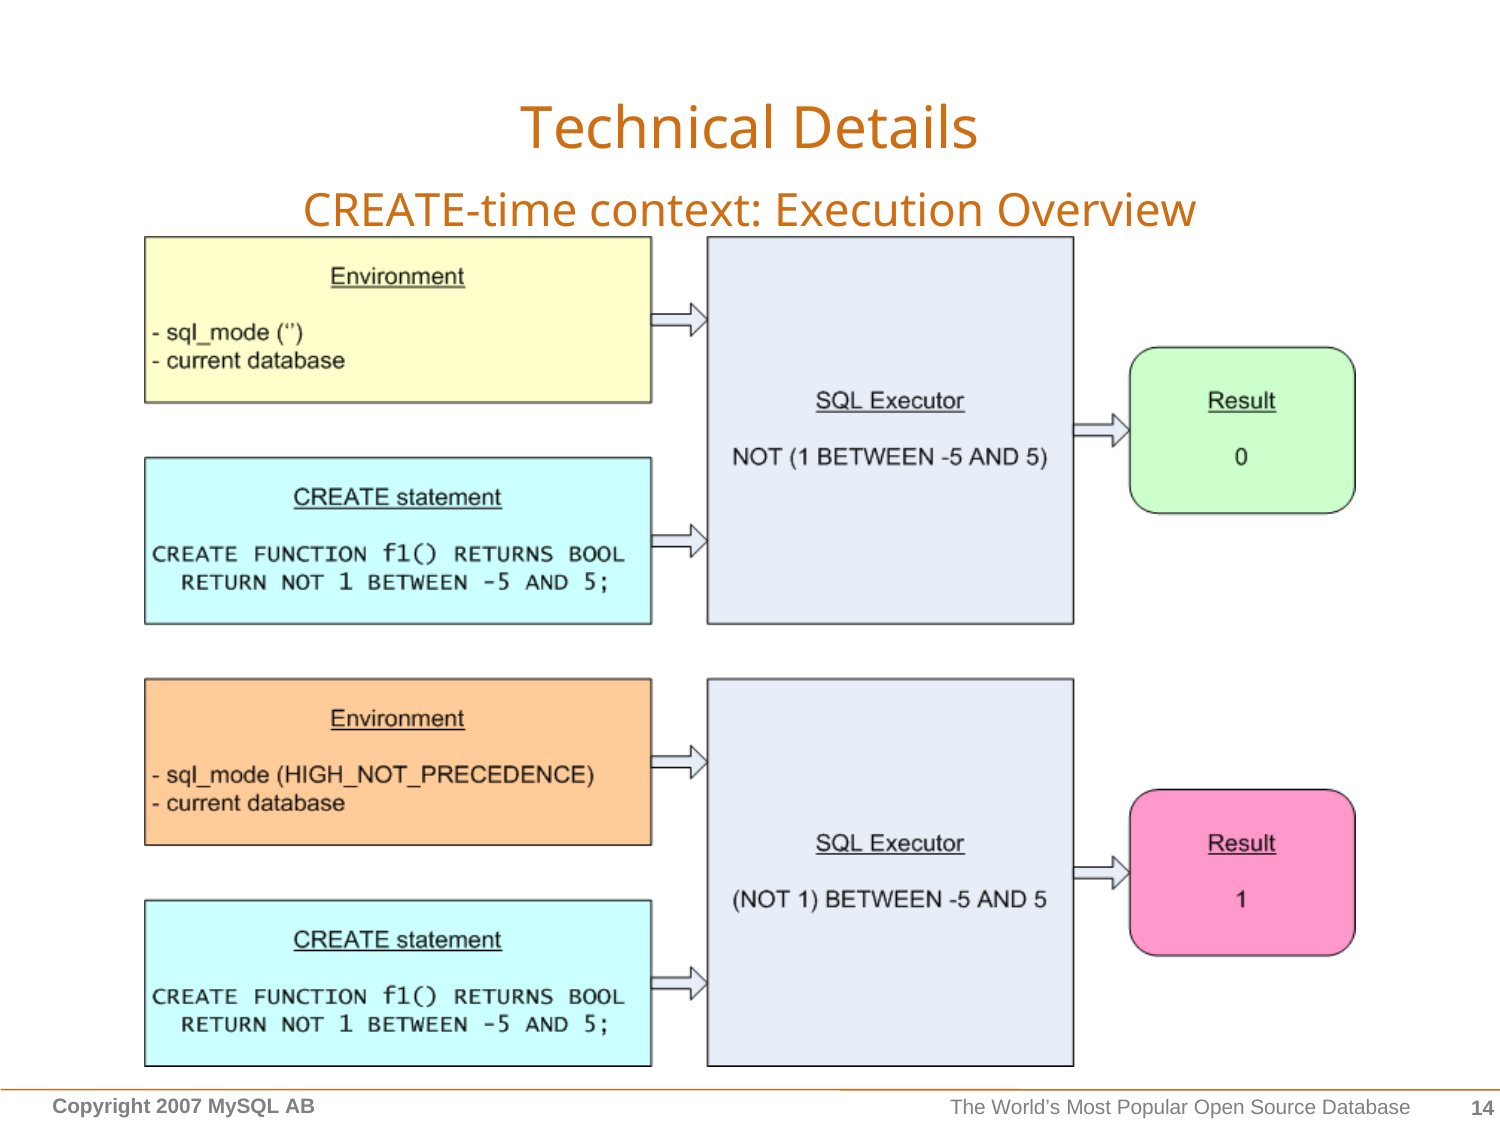

# Technical Details CREATE-time context: Execution Overview